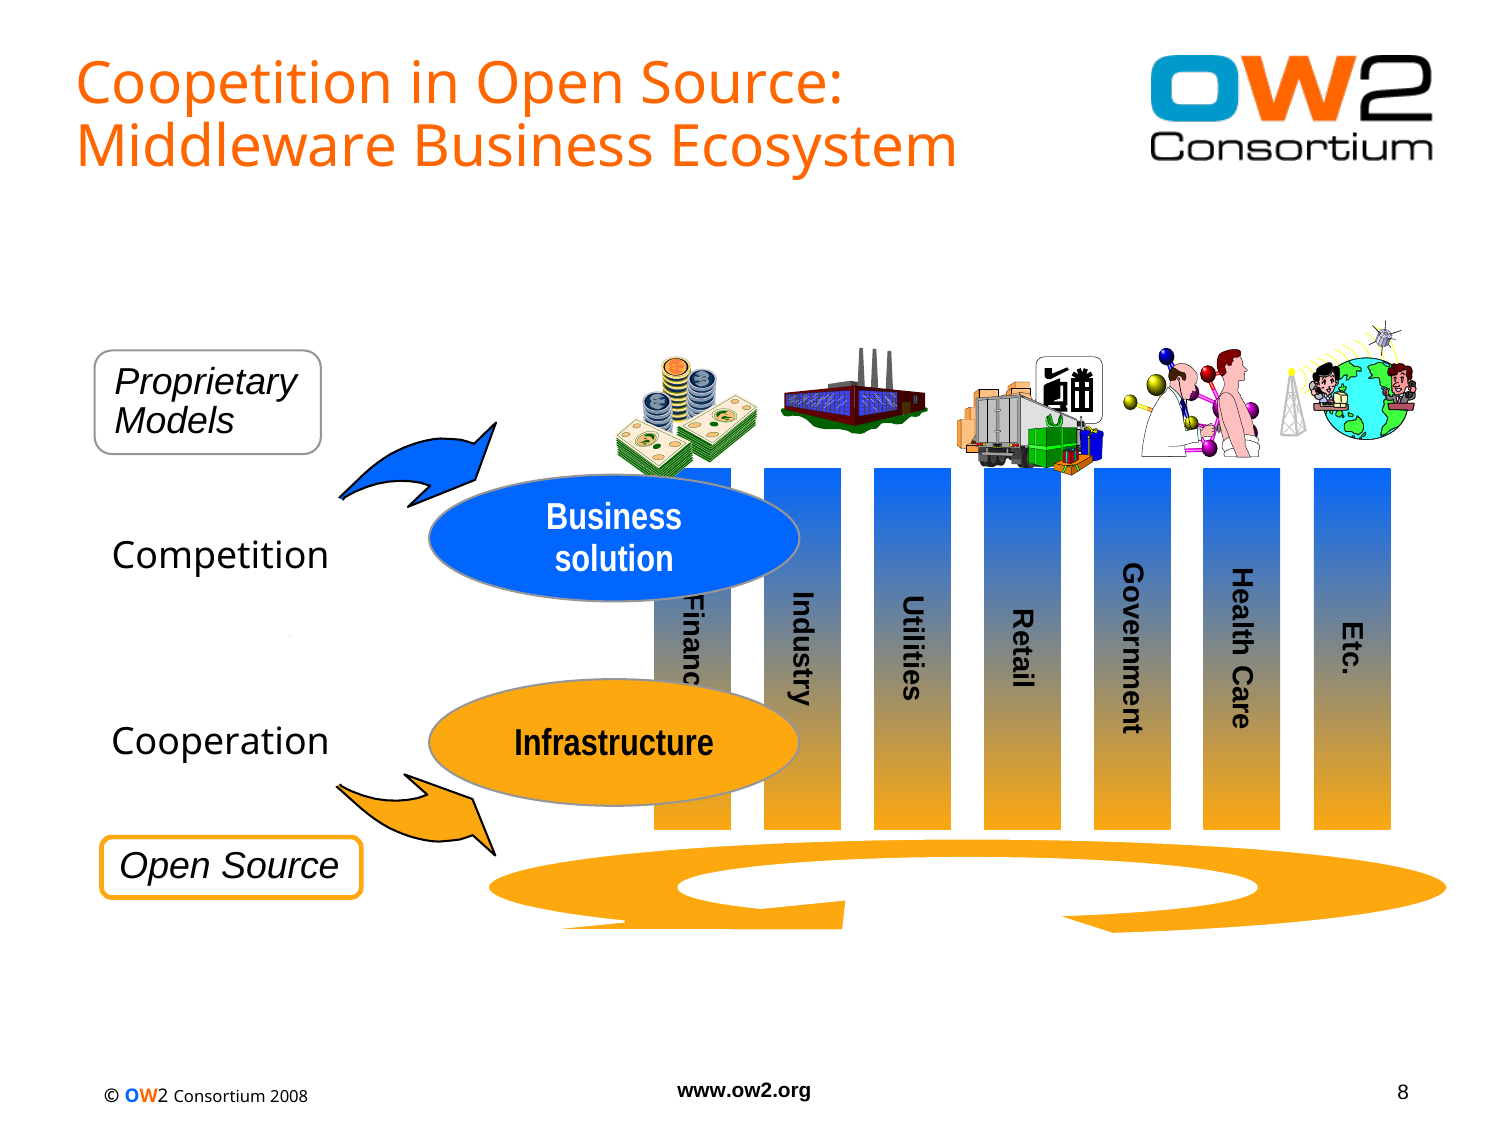

# Coopetition in Open Source: Middleware Business Ecosystem
Proprietary
Models
Finance
Industry
Utilities
Retail
Government
Health Care
Etc.
Business solution
Competition
Infrastructure
Cooperation
Open Source
8